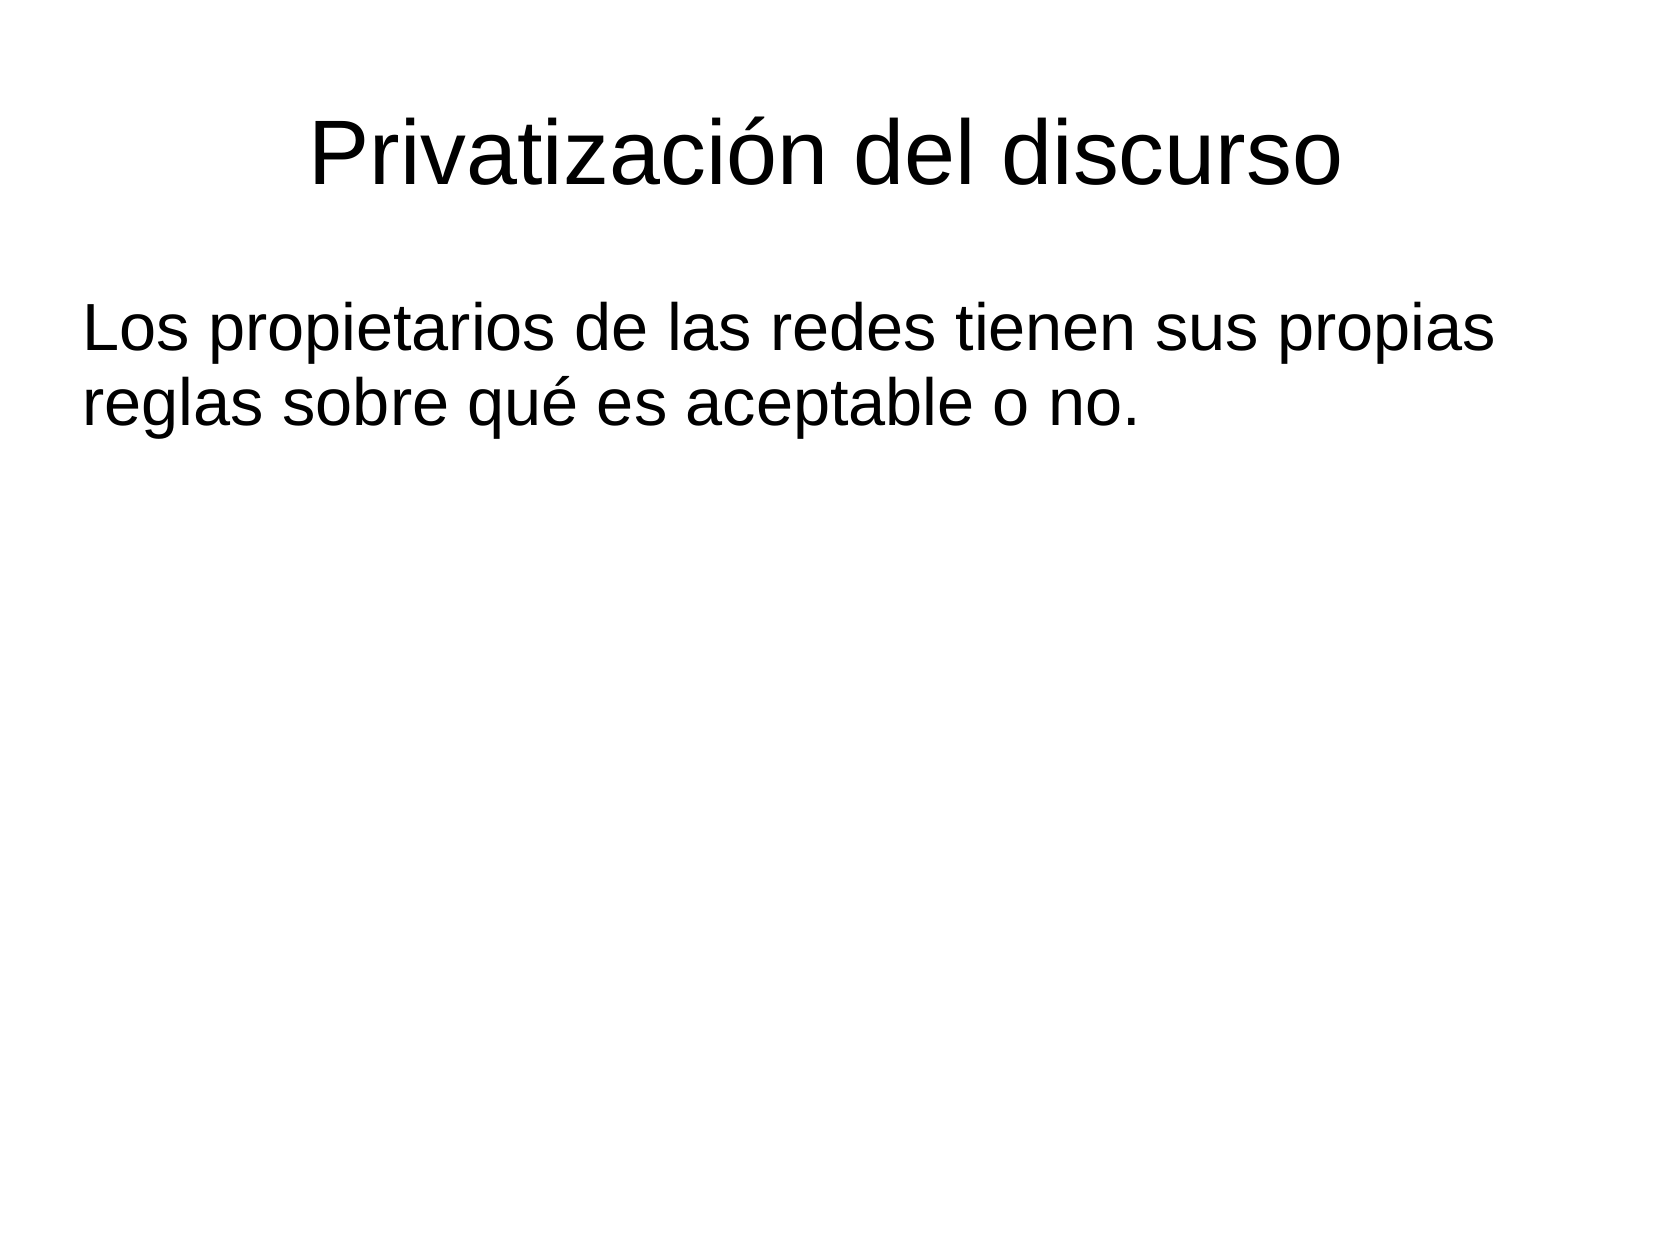

# Privatización del discurso
Los propietarios de las redes tienen sus propias reglas sobre qué es aceptable o no.